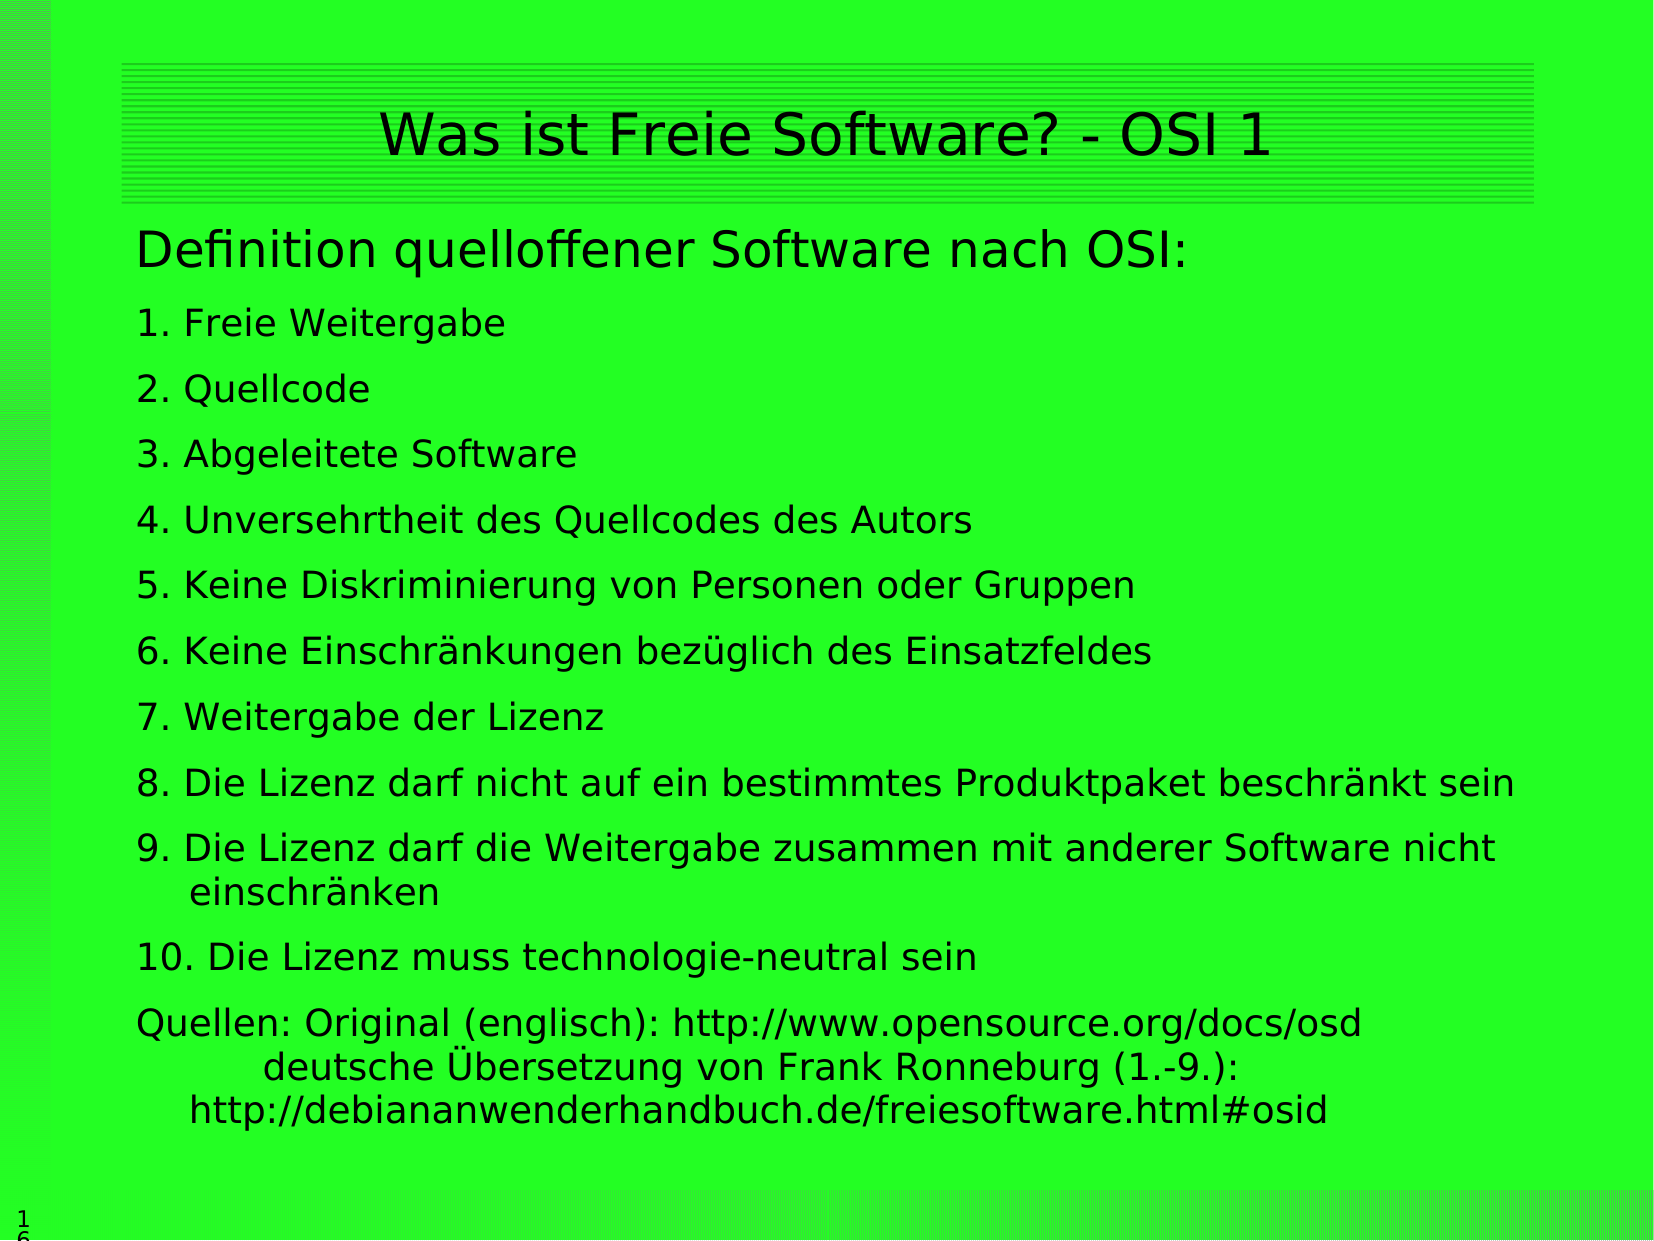

# Was ist Freie Software? - OSI 1
Definition quelloffener Software nach OSI:
1. Freie Weitergabe
2. Quellcode
3. Abgeleitete Software
4. Unversehrtheit des Quellcodes des Autors
5. Keine Diskriminierung von Personen oder Gruppen
6. Keine Einschränkungen bezüglich des Einsatzfeldes
7. Weitergabe der Lizenz
8. Die Lizenz darf nicht auf ein bestimmtes Produktpaket beschränkt sein
9. Die Lizenz darf die Weitergabe zusammen mit anderer Software nicht einschränken
10. Die Lizenz muss technologie-neutral sein
Quellen: Original (englisch): http://www.opensource.org/docs/osd
	deutsche Übersetzung von Frank Ronneburg (1.-9.): 		http://debiananwenderhandbuch.de/freiesoftware.html#osid